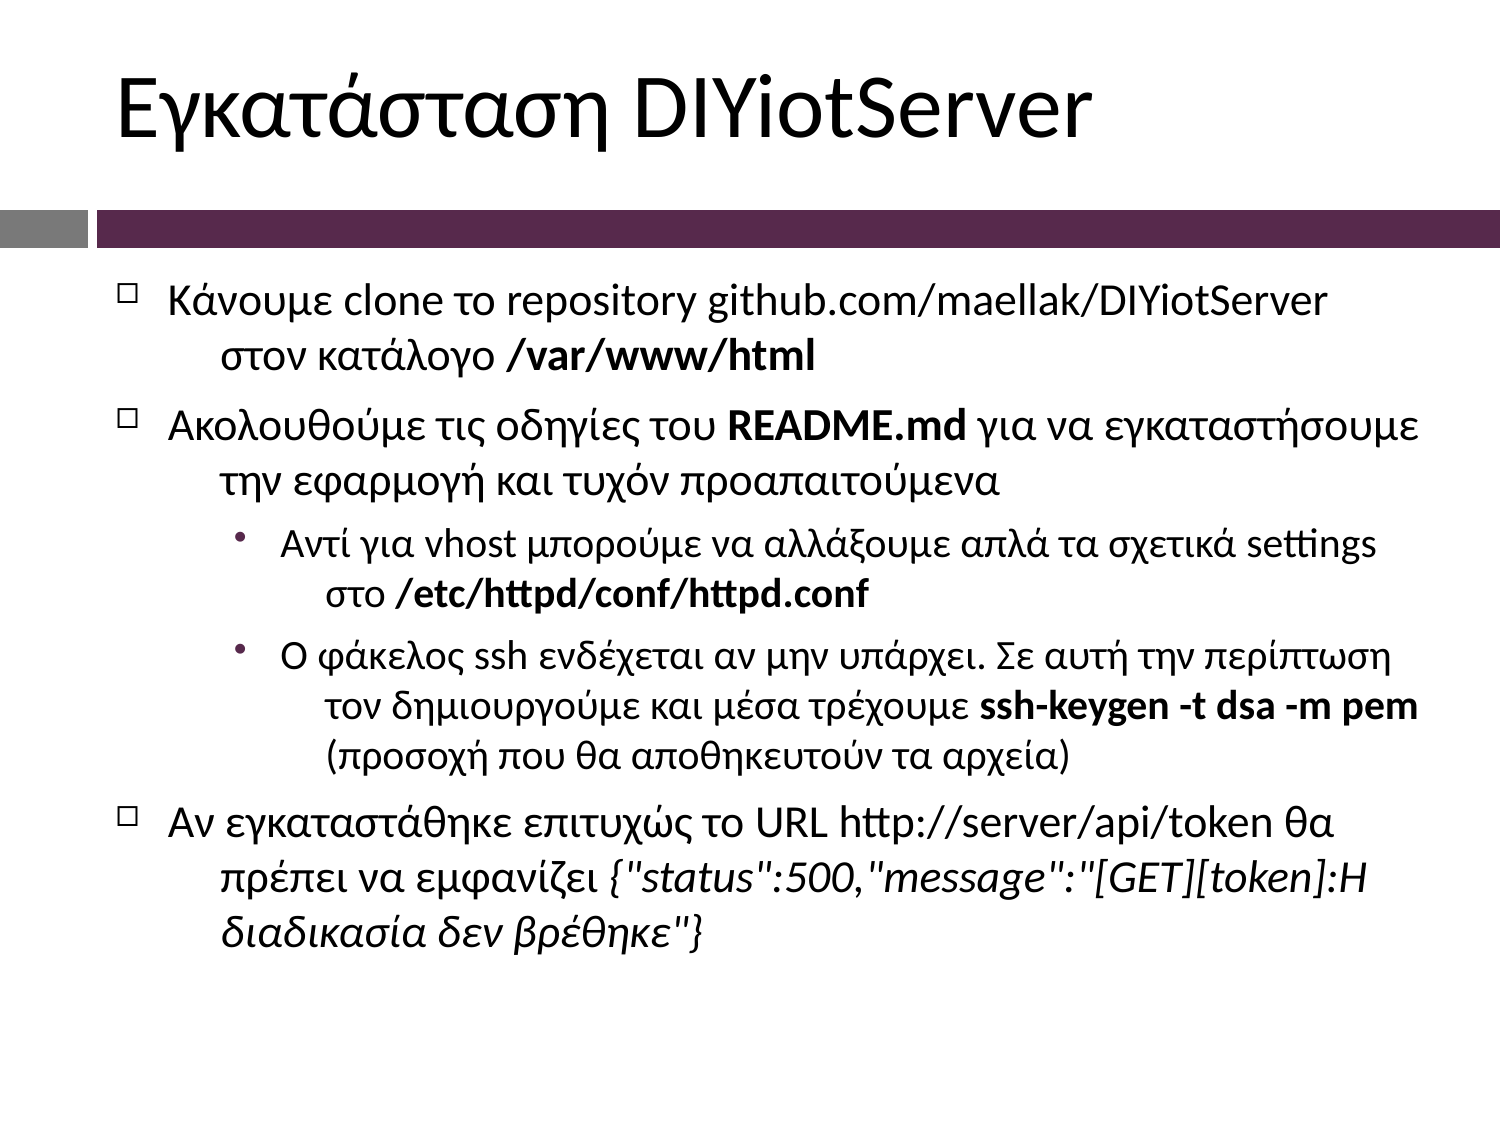

# Εγκατάσταση DIYiotServer
Κάνουμε clone το repository github.com/maellak/DIYiotServer στον κατάλογο /var/www/html
Ακολουθούμε τις οδηγίες του README.md για να εγκαταστήσουμε την εφαρμογή και τυχόν προαπαιτούμενα
Αντί για vhost μπορούμε να αλλάξουμε απλά τα σχετικά settings στο /etc/httpd/conf/httpd.conf
Ο φάκελος ssh ενδέχεται αν μην υπάρχει. Σε αυτή την περίπτωση τον δημιουργούμε και μέσα τρέχουμε ssh-keygen -t dsa -m pem (προσοχή που θα αποθηκευτούν τα αρχεία)
Αν εγκαταστάθηκε επιτυχώς το URL http://server/api/token θα πρέπει να εμφανίζει {"status":500,"message":"[GET][token]:Η διαδικασία δεν βρέθηκε"}